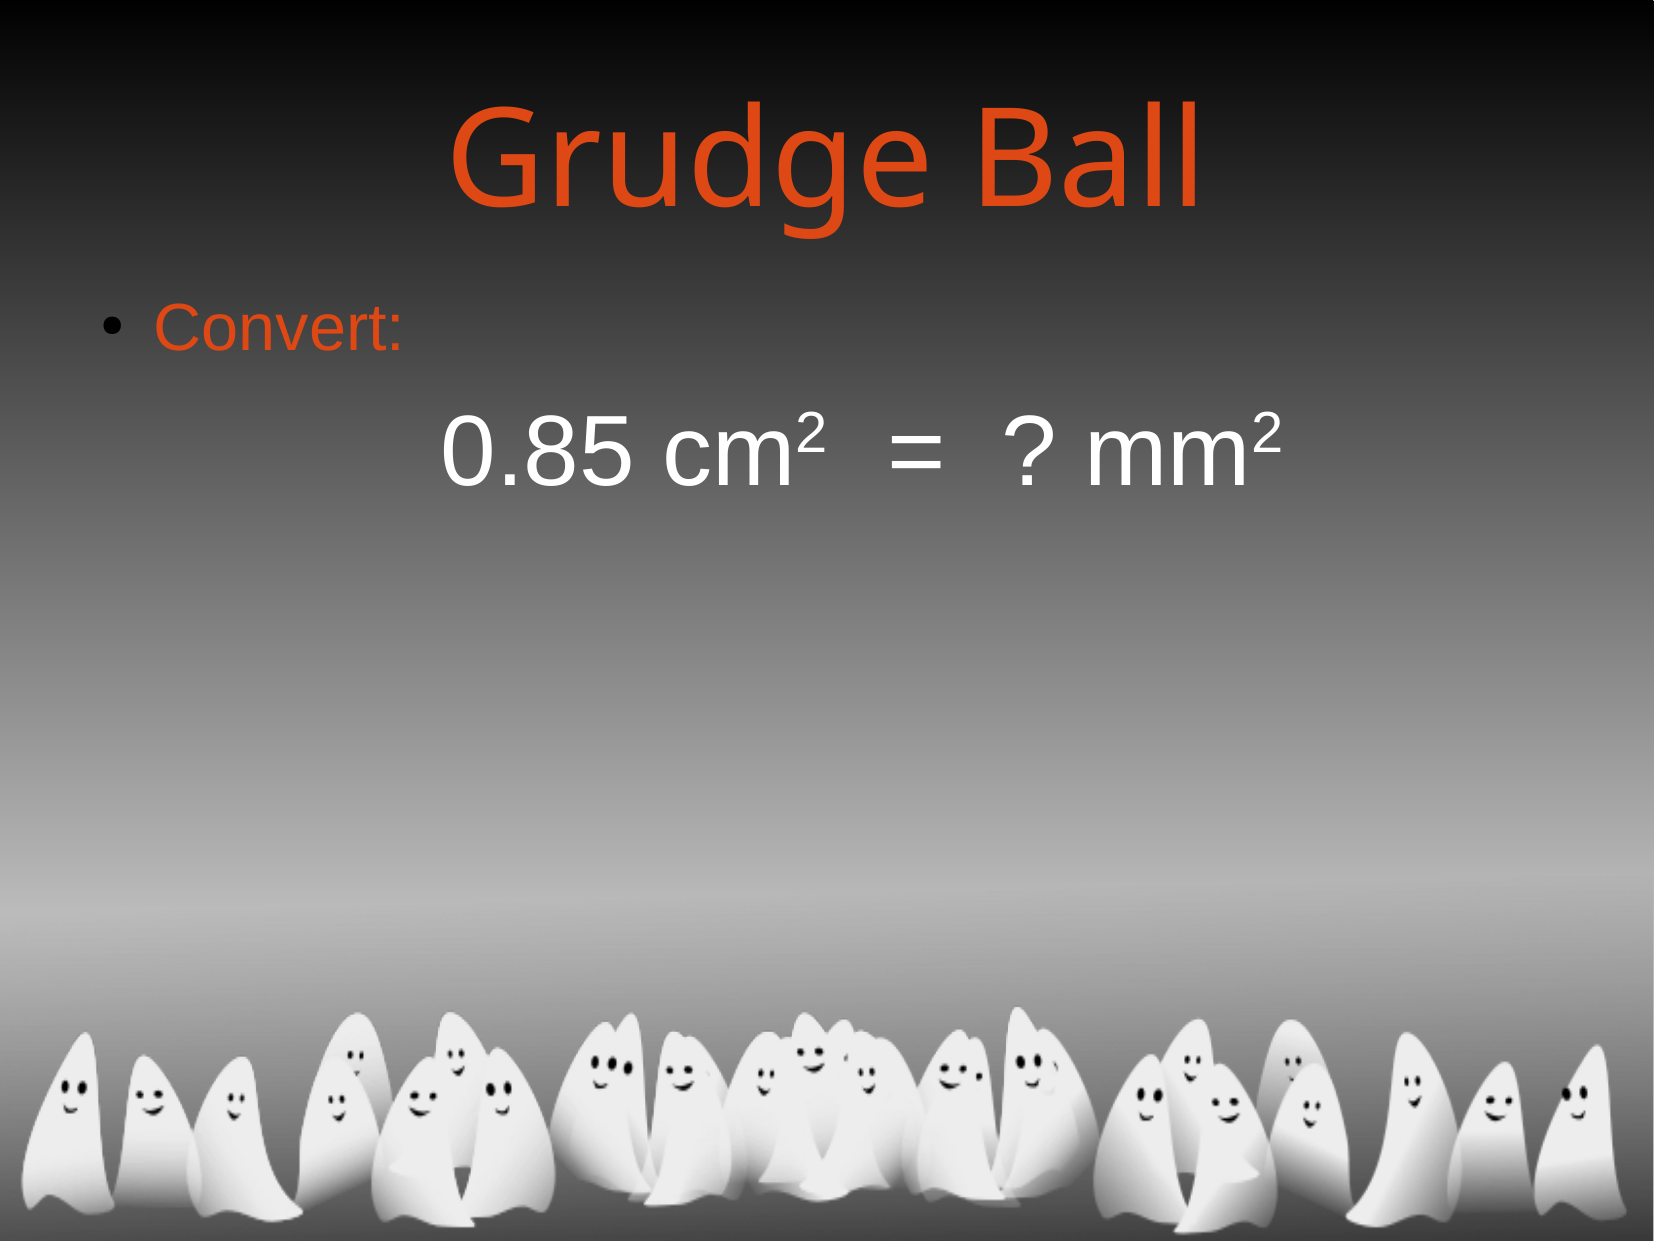

# Grudge Ball
Convert:
0.85 cm2 = ? mm2